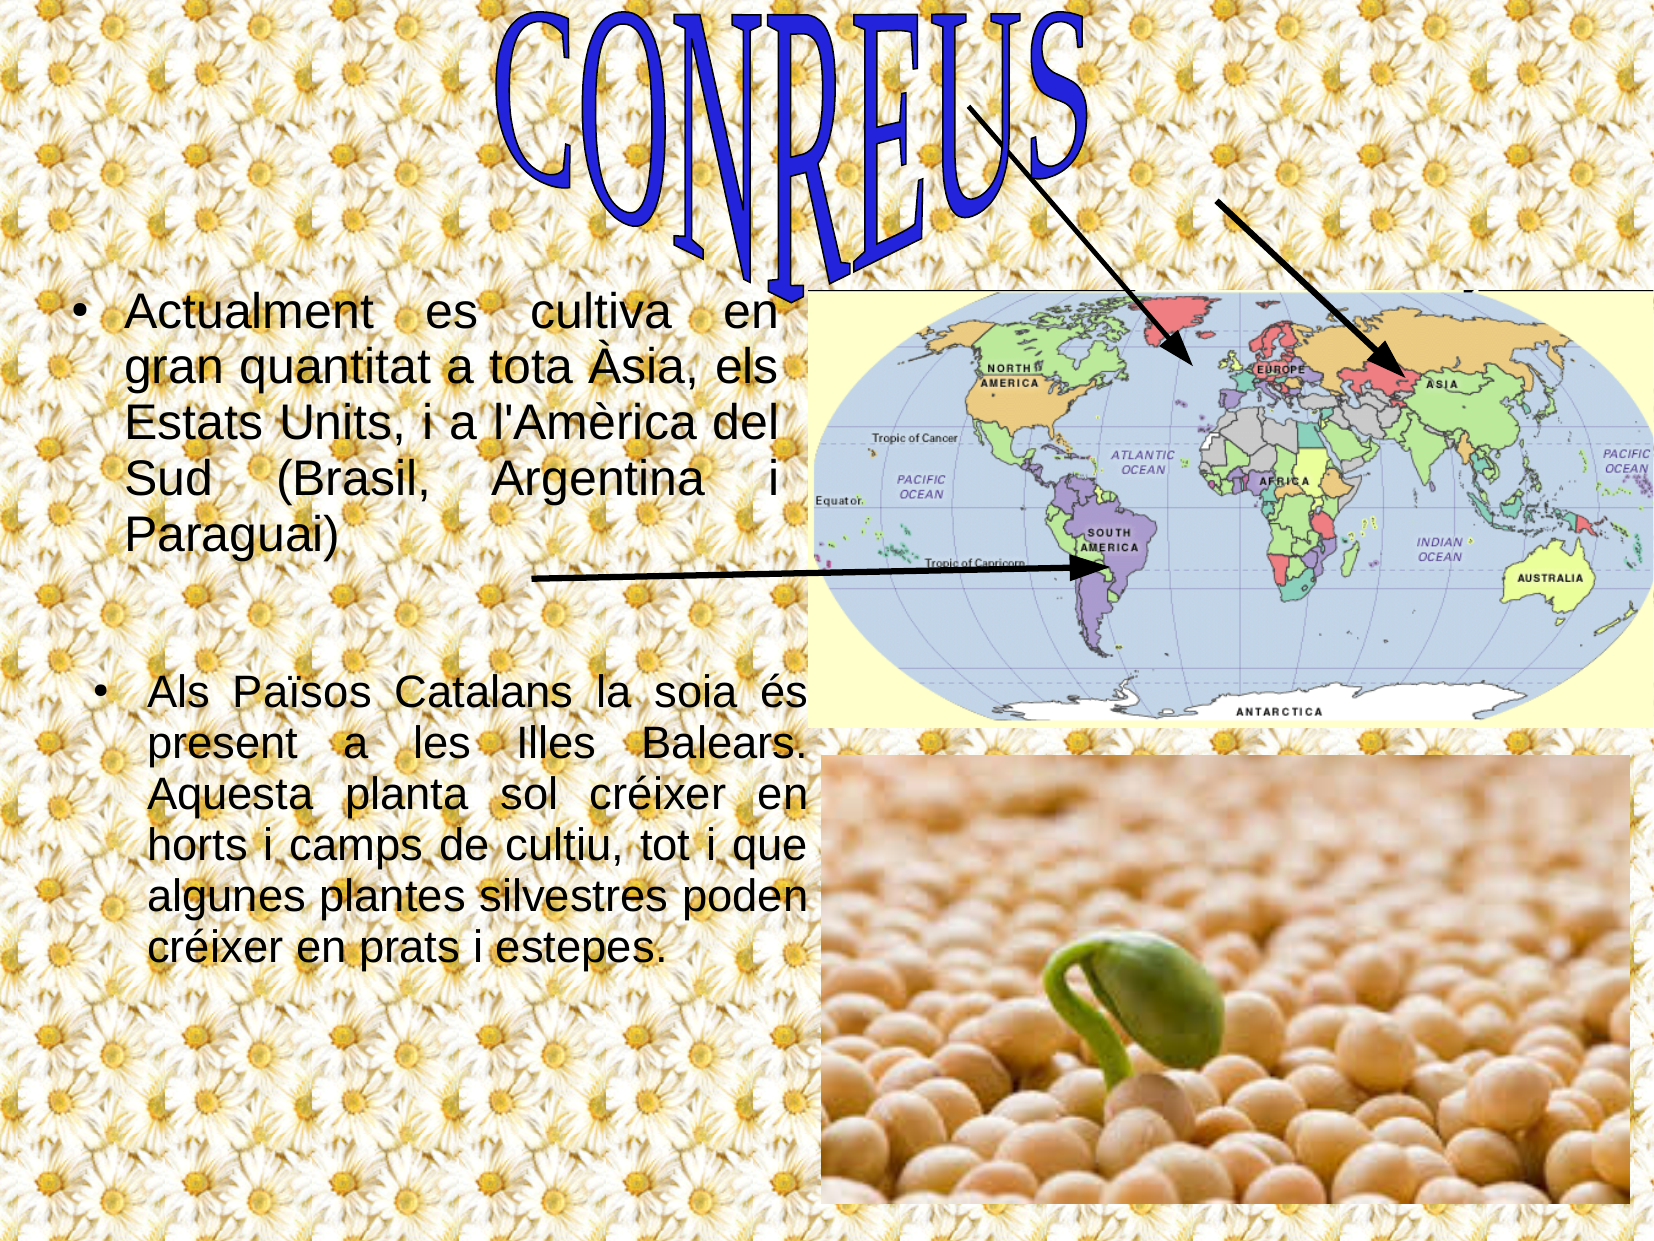

CONREUS
#
Actualment es cultiva en gran quantitat a tota Àsia, els Estats Units, i a l'Amèrica del Sud (Brasil, Argentina i Paraguai)
Als Països Catalans la soia és present a les Illes Balears. Aquesta planta sol créixer en horts i camps de cultiu, tot i que algunes plantes silvestres poden créixer en prats i estepes.